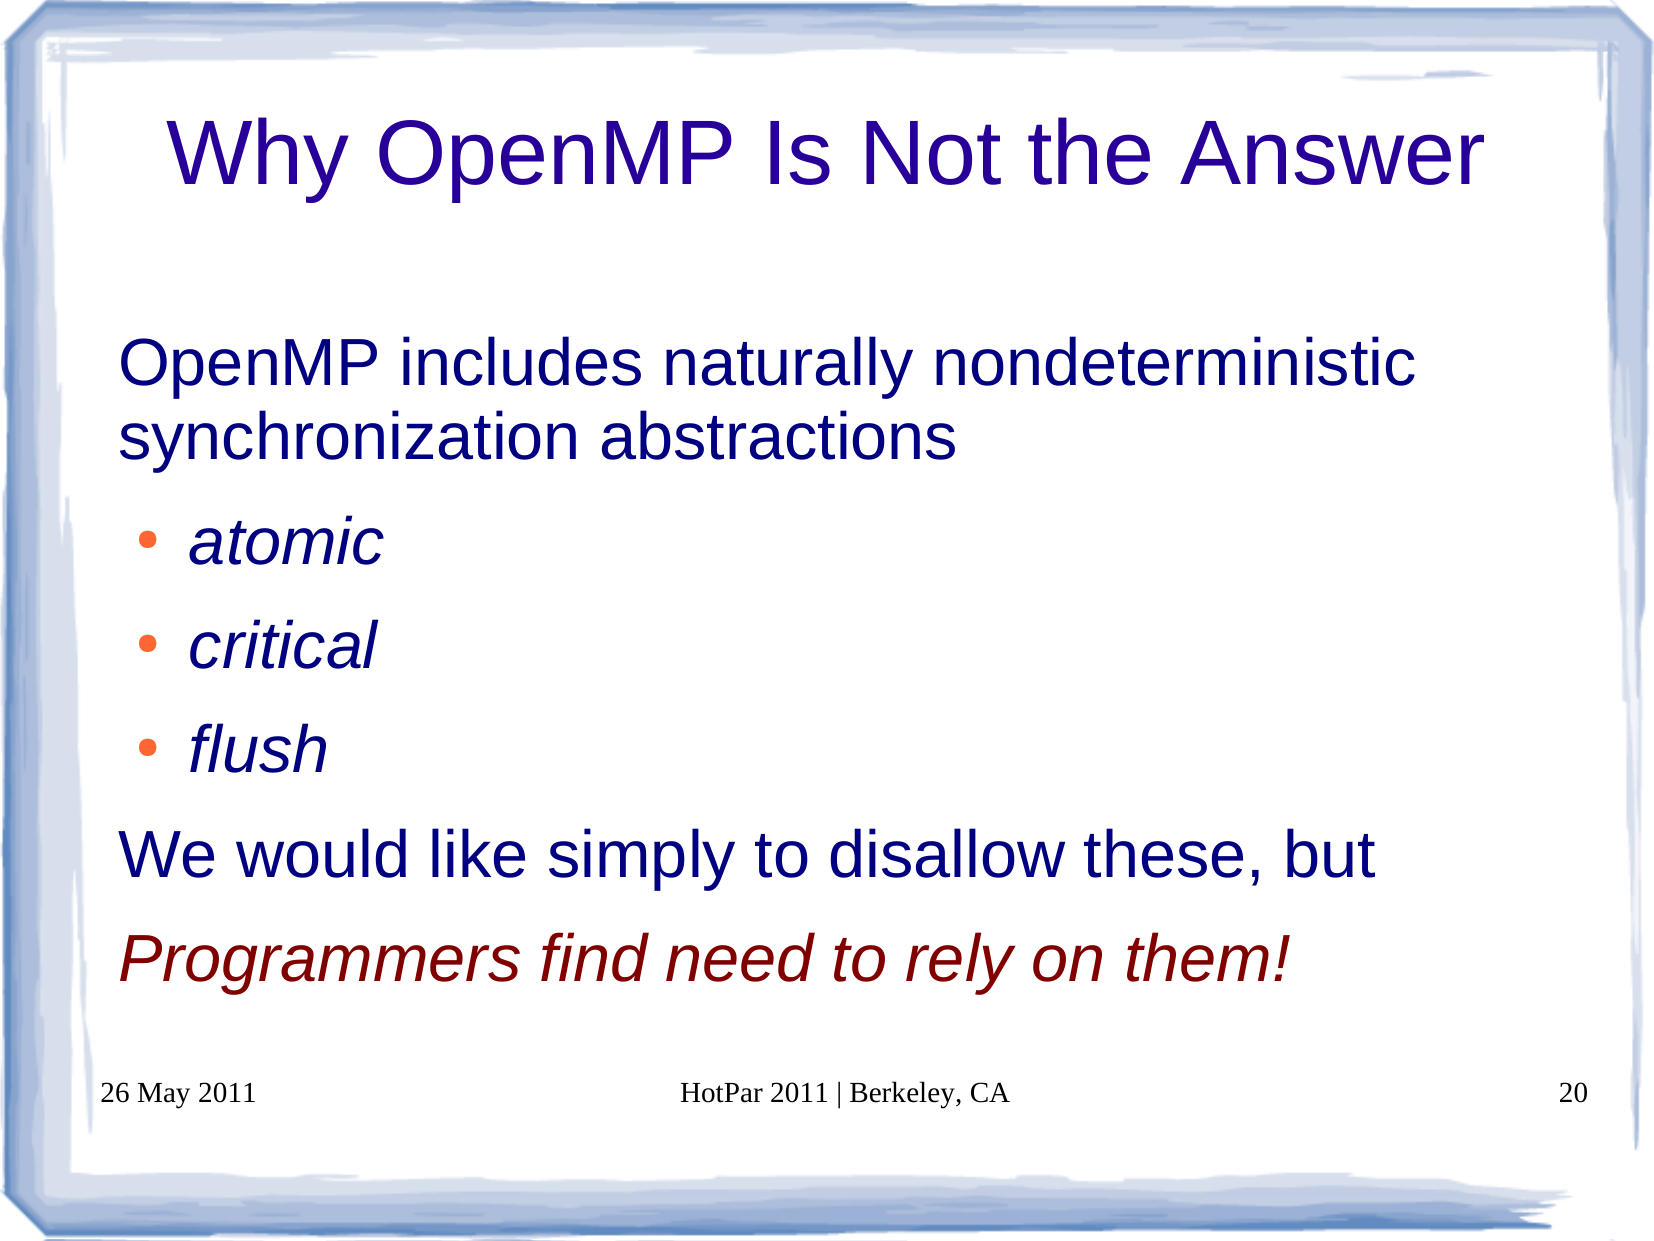

# Why OpenMP Is Not the Answer
OpenMP includes naturally nondeterministic synchronization abstractions
atomic
critical
flush
We would like simply to disallow these, but
Programmers find need to rely on them!
26 May 2011
HotPar 2011 | Berkeley, CA
20